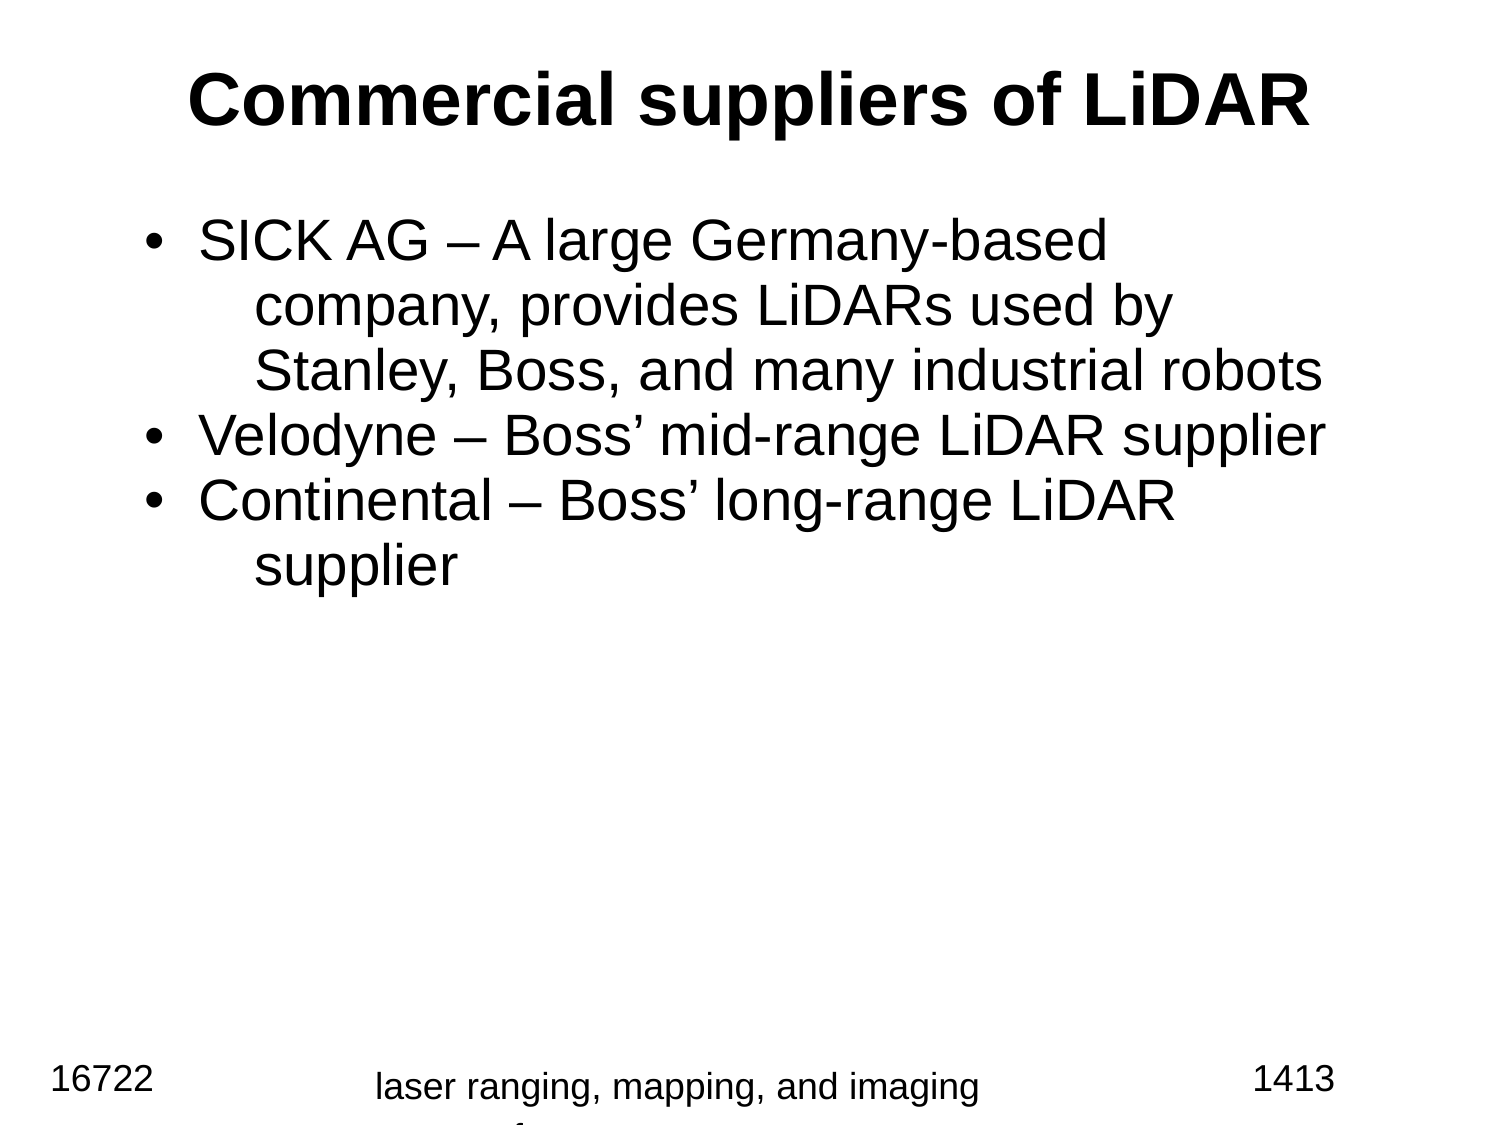

# Commercial suppliers of LiDAR
SICK AG – A large Germany-based company, provides LiDARs used by Stanley, Boss, and many industrial robots
Velodyne – Boss’ mid-range LiDAR supplier
Continental – Boss’ long-range LiDAR supplier
<date/time>16722
<footer>laser ranging, mapping, and imaging systems for
exploration robots